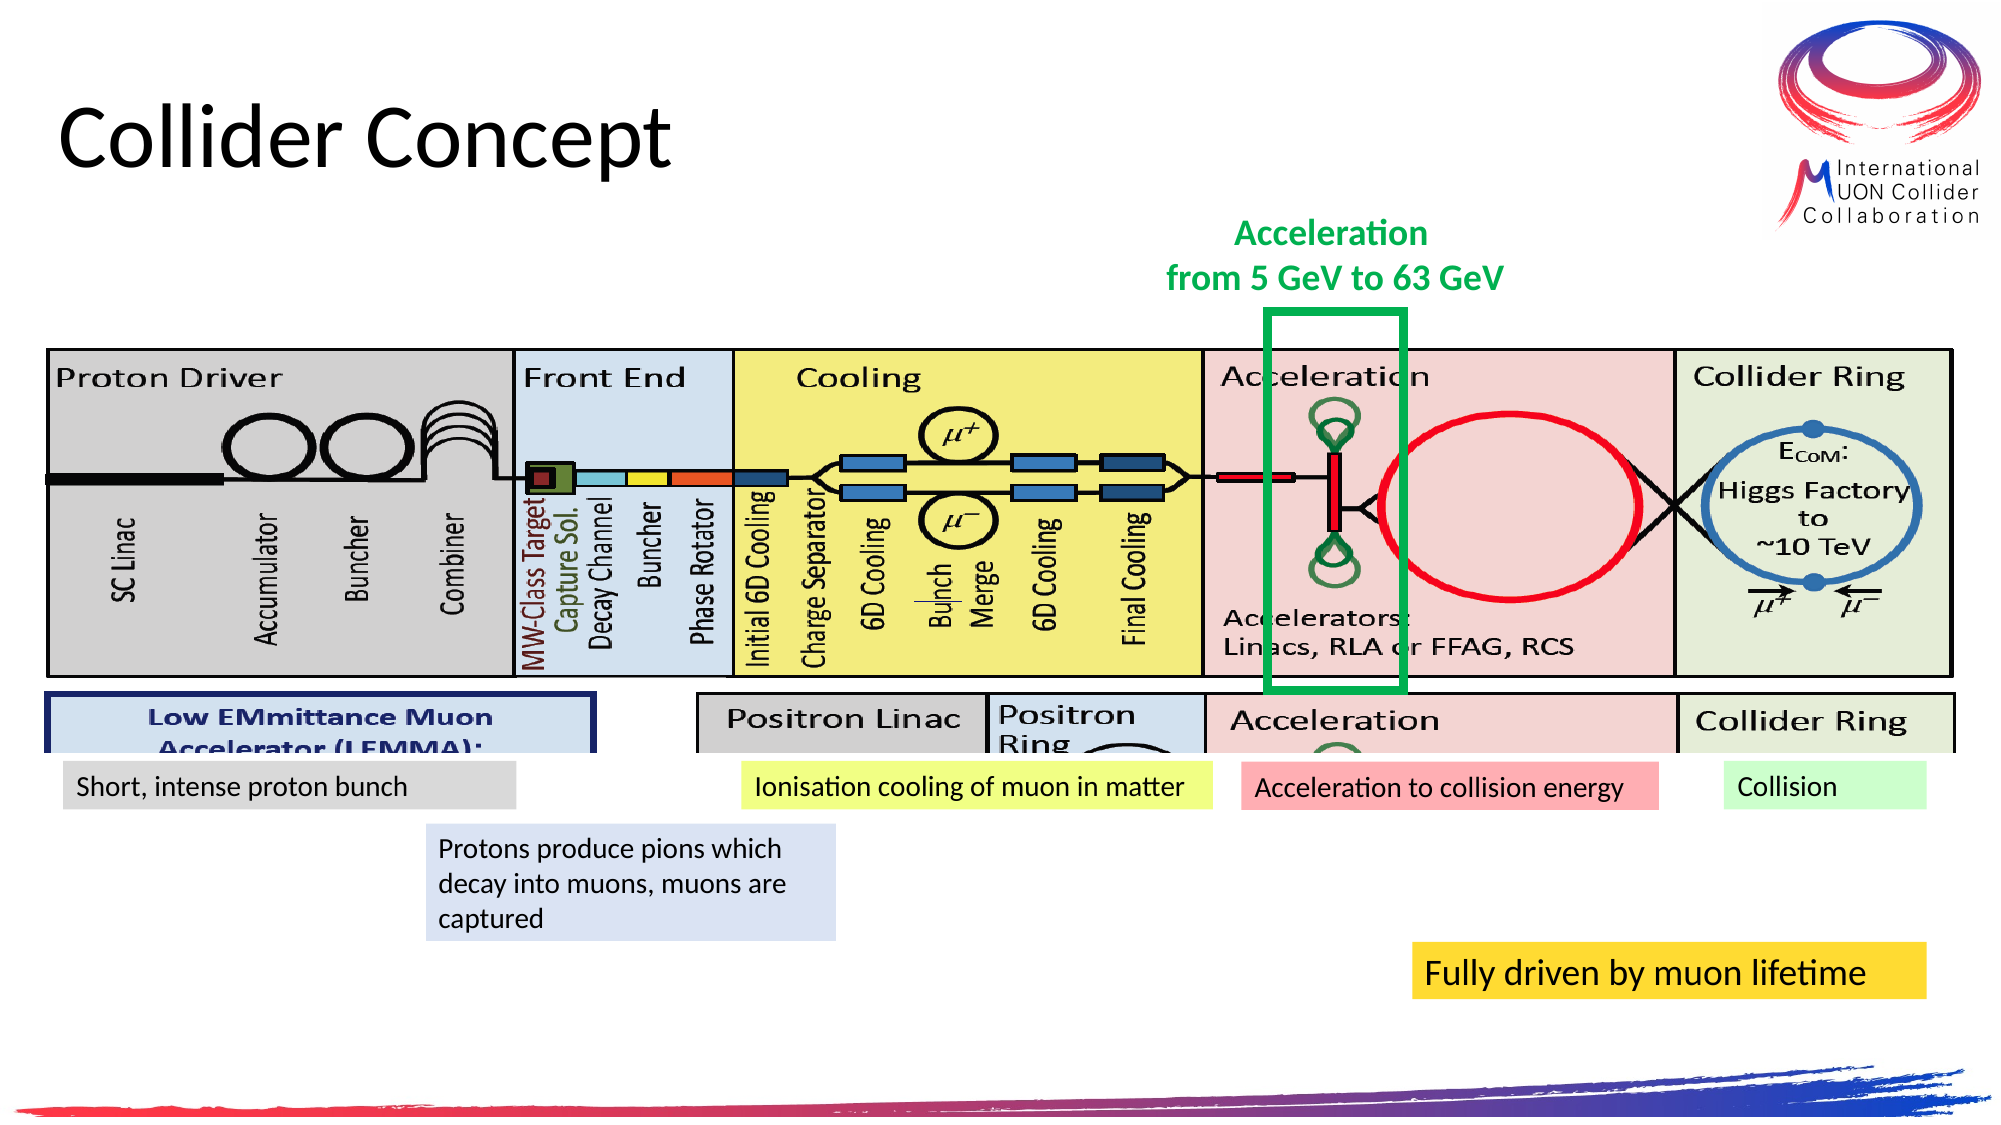

# Collider Concept
Acceleration
from 5 GeV to 63 GeV
Short, intense proton bunch
Ionisation cooling of muon in matter
Collision
Acceleration to collision energy
Protons produce pions which decay into muons, muons are captured
Fully driven by muon lifetime